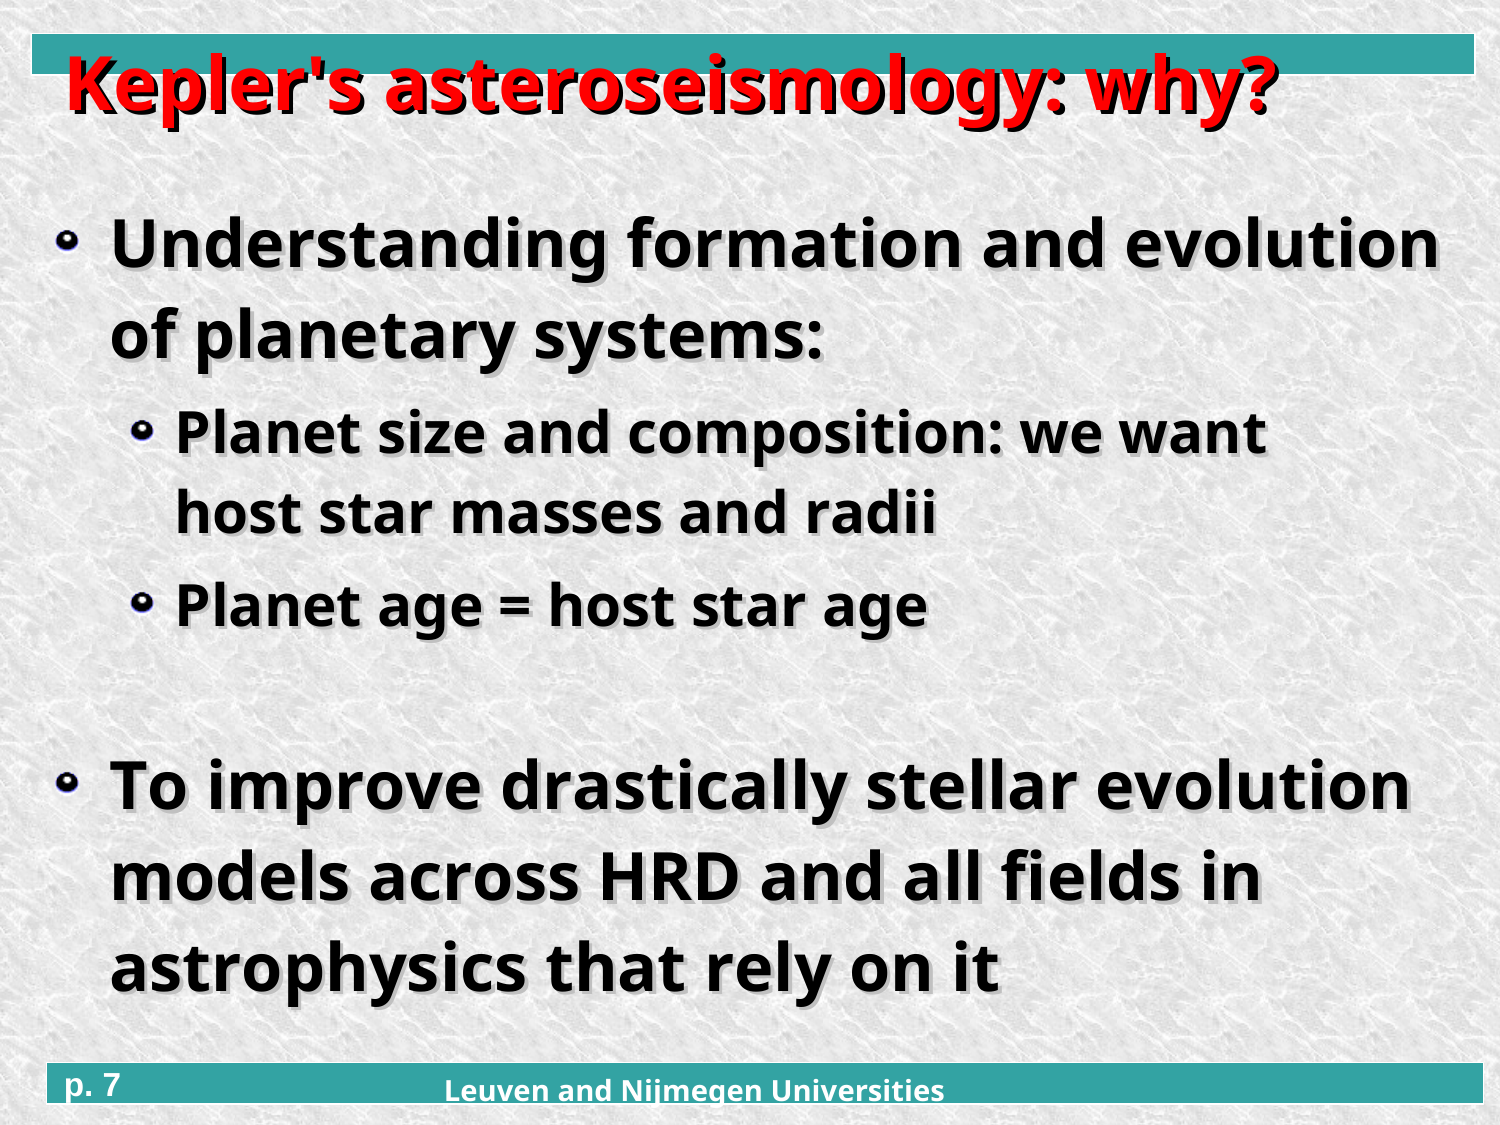

# Kepler's asteroseismology: why?
Understanding formation and evolution of planetary systems:
Planet size and composition: we want
host star masses and radii
Planet age = host star age
To improve drastically stellar evolution models across HRD and all fields in astrophysics that rely on it